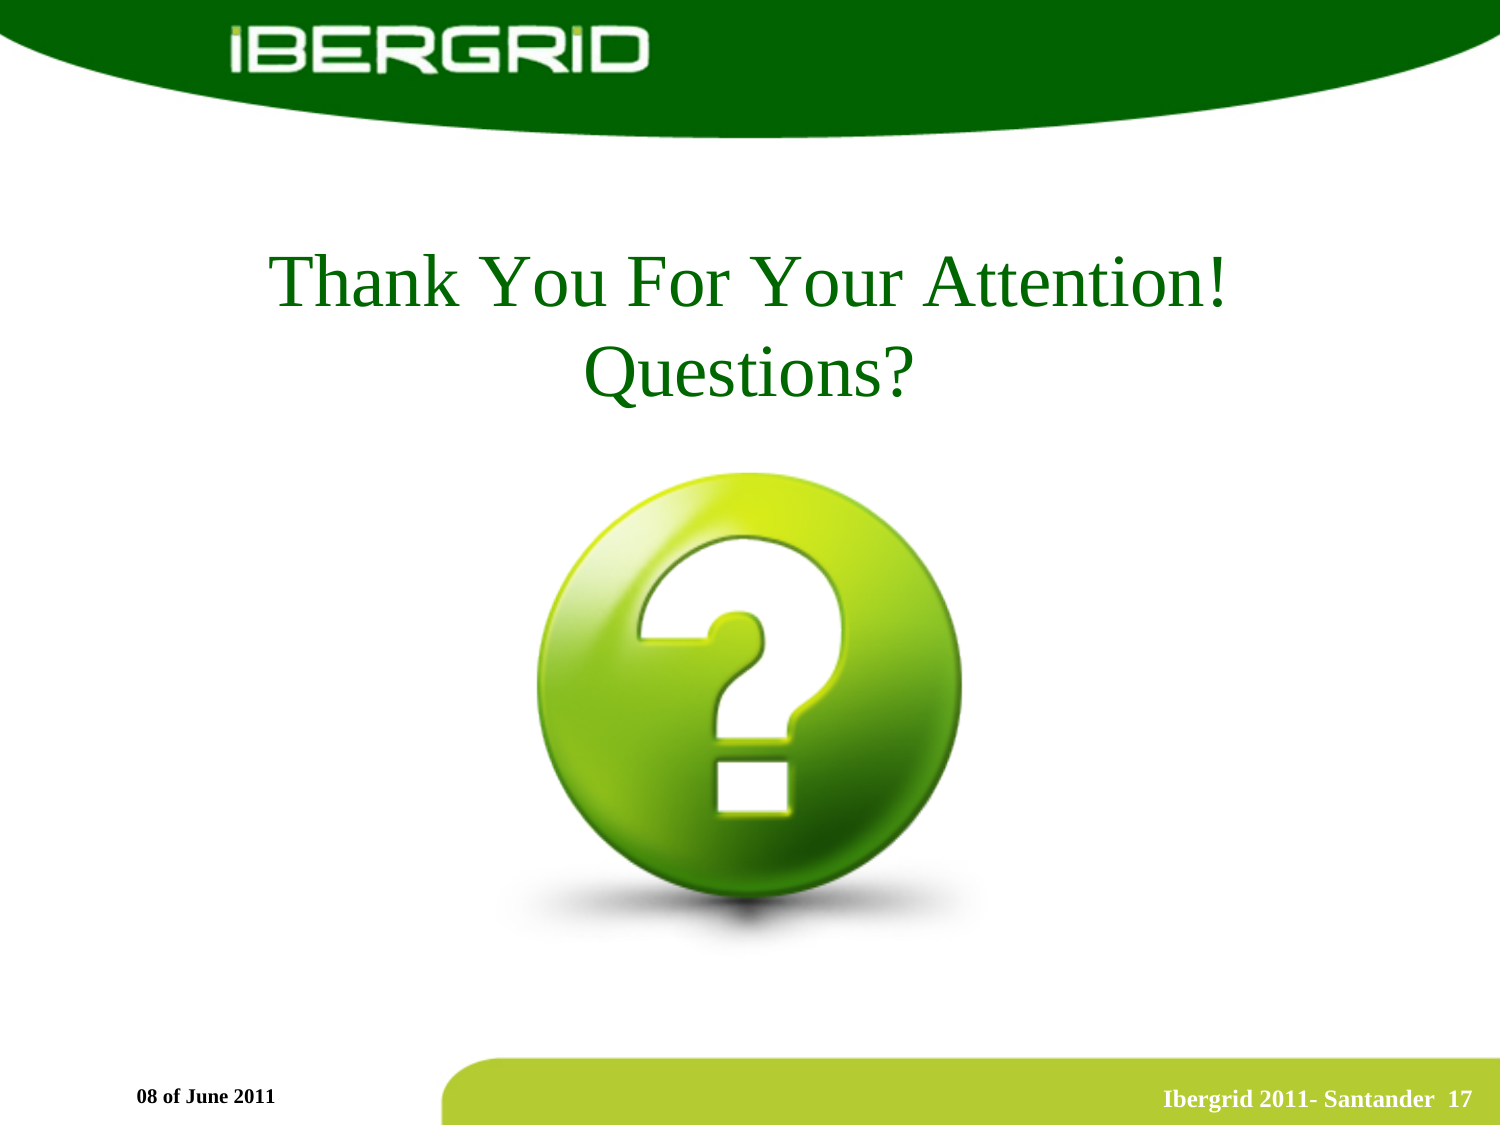

Thank You For Your Attention!
Questions?
08 of June 2011
Ibergrid 2011- Santander